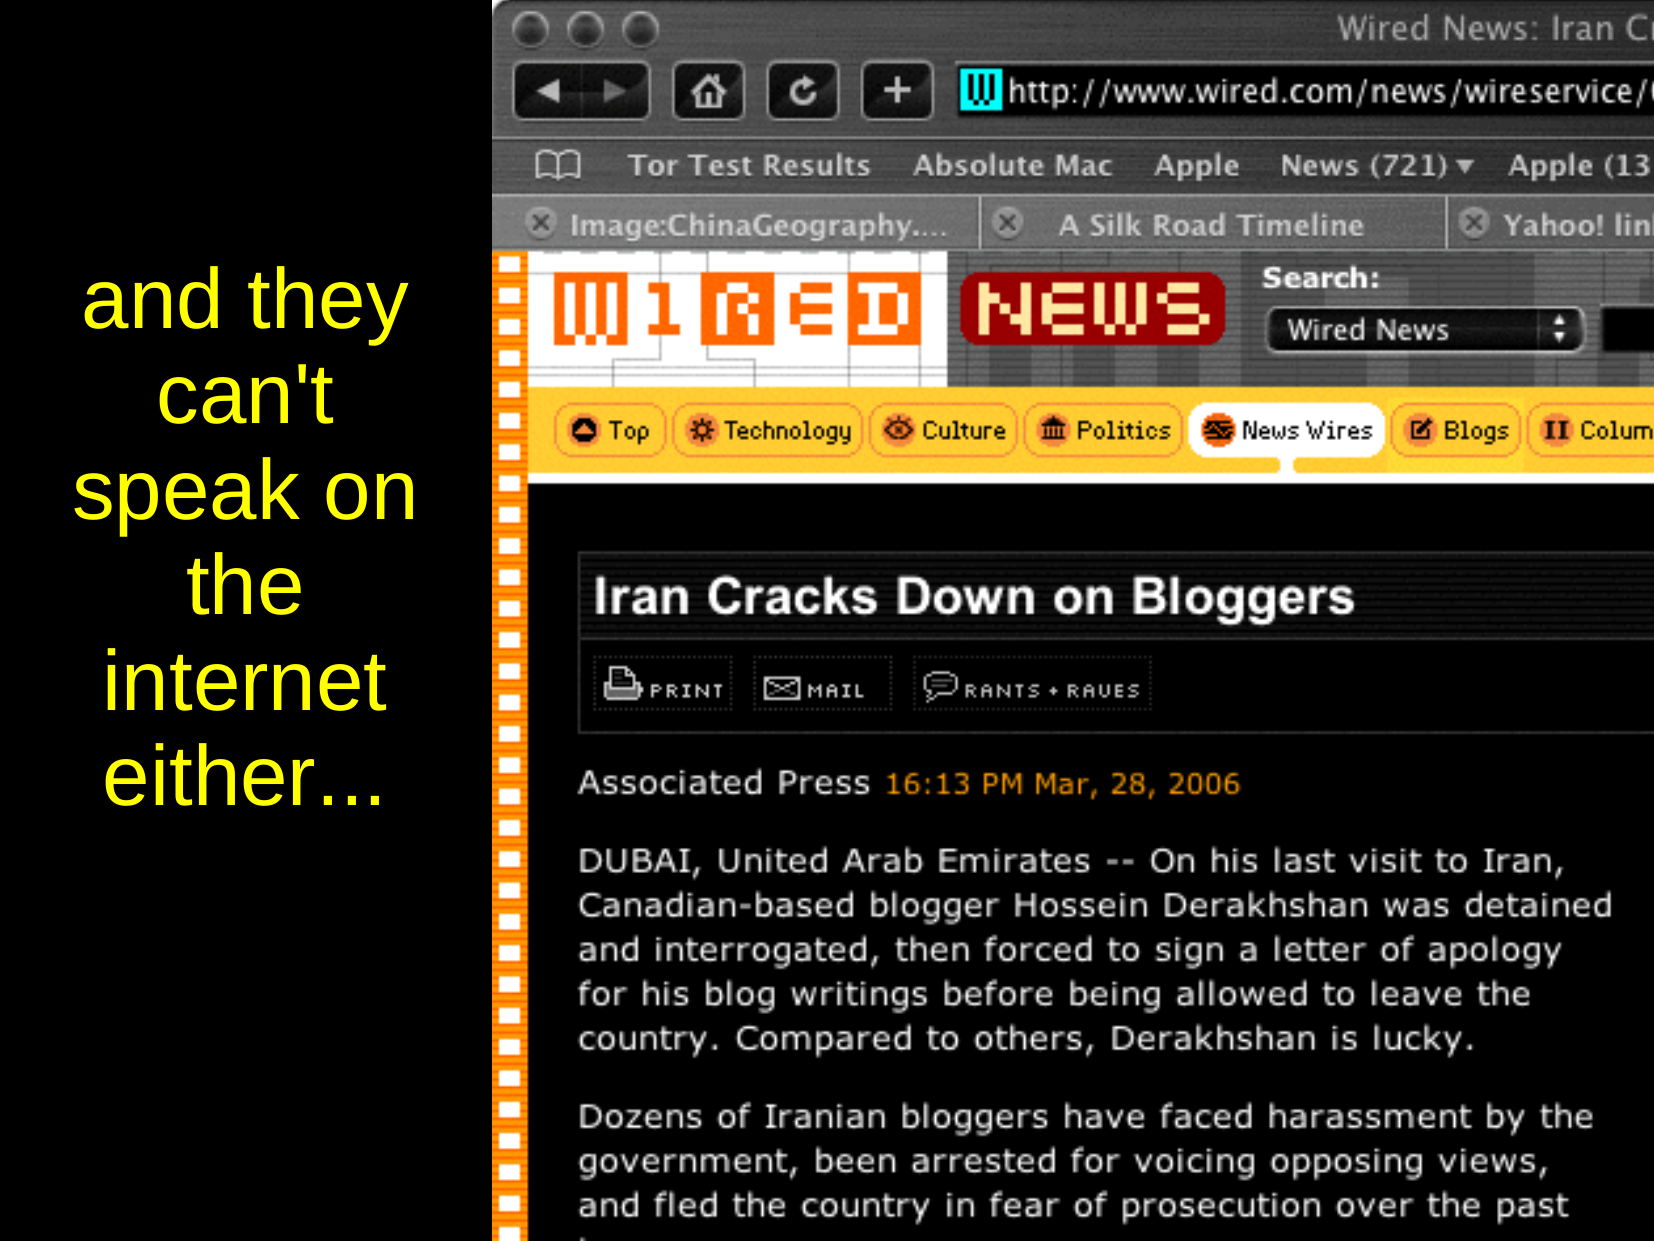

# and they can't speak on the internet either...